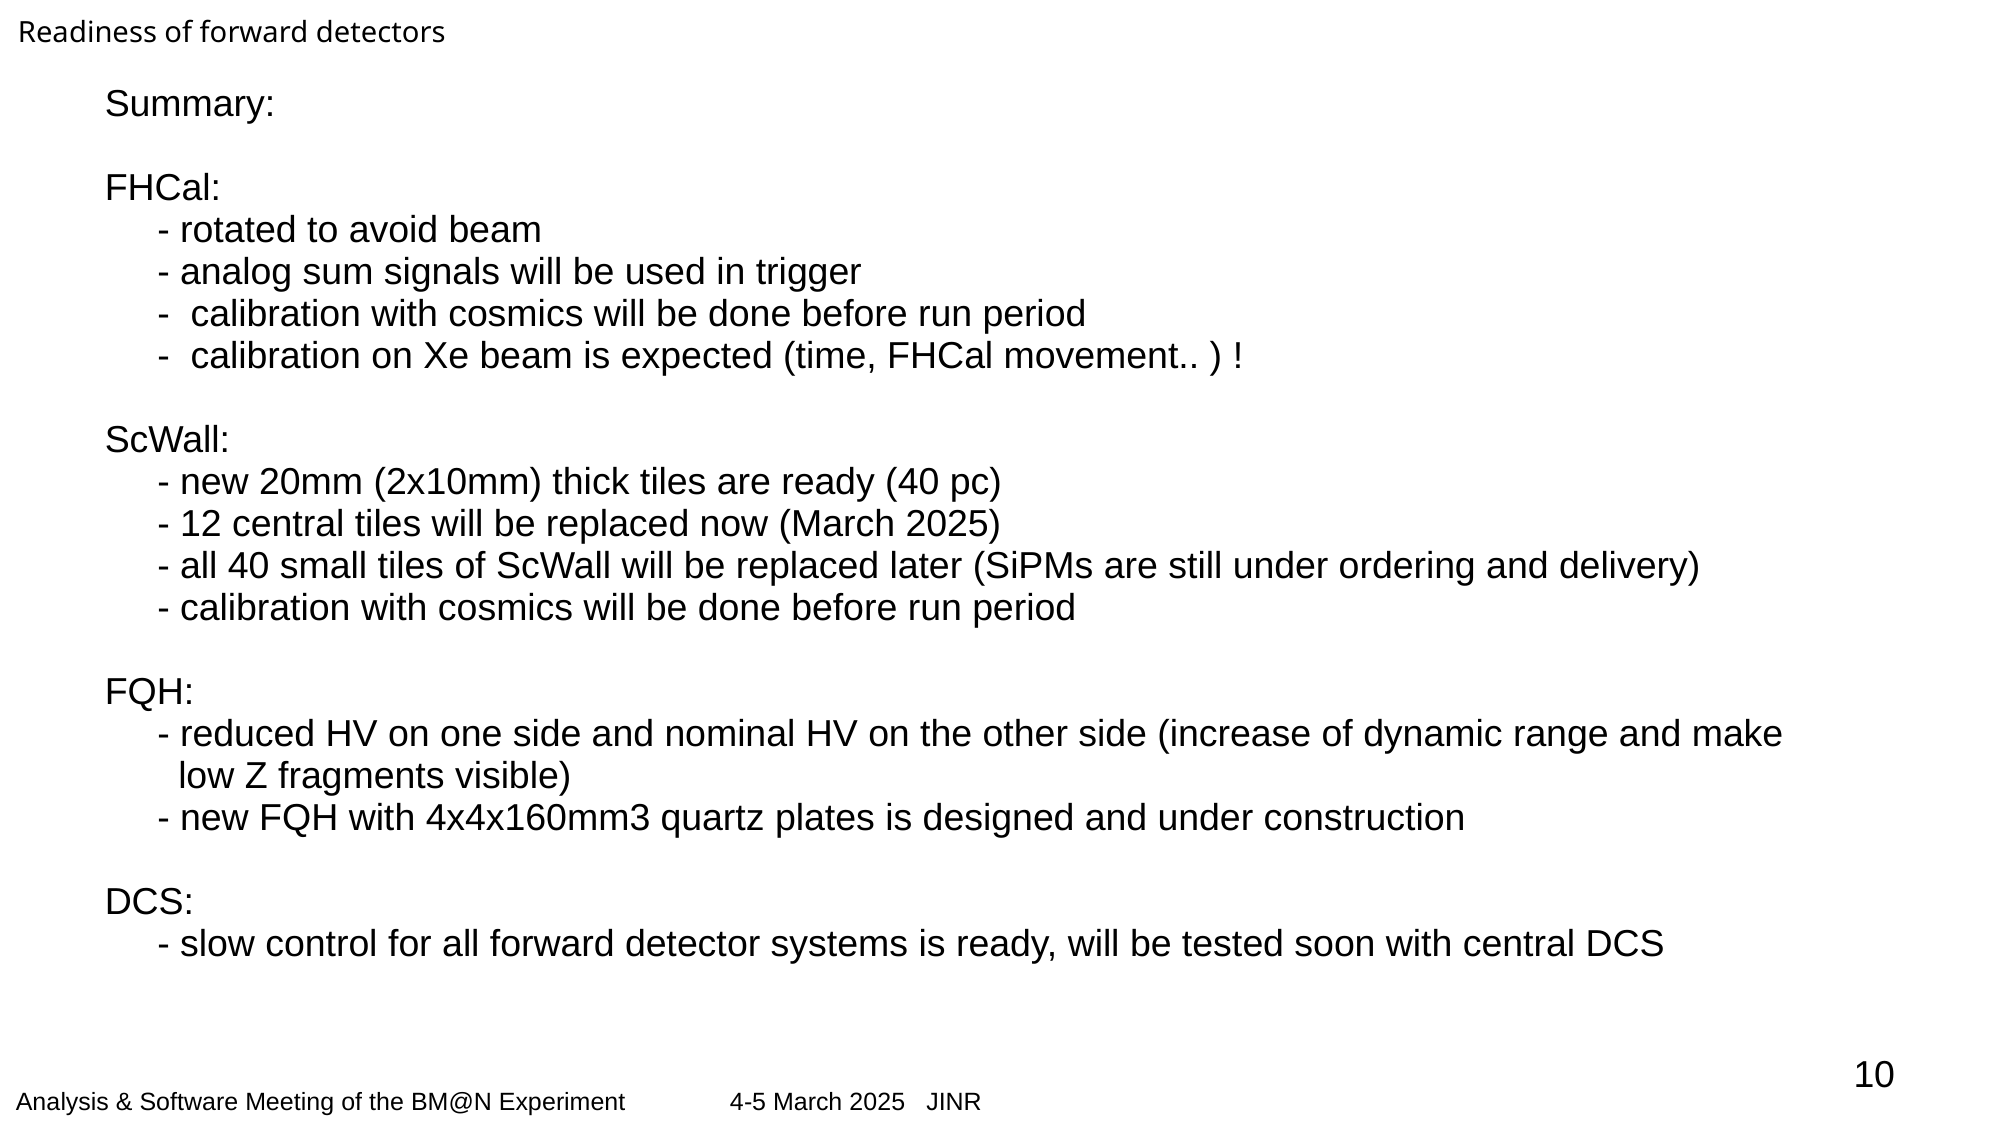

Readiness of forward detectors
Summary:
FHCal:
 - rotated to avoid beam
 - analog sum signals will be used in trigger
 - calibration with cosmics will be done before run period
 - calibration on Xe beam is expected (time, FHCal movement.. ) !
ScWall:
 - new 20mm (2x10mm) thick tiles are ready (40 pc)
 - 12 central tiles will be replaced now (March 2025)
 - all 40 small tiles of ScWall will be replaced later (SiPMs are still under ordering and delivery)
 - calibration with cosmics will be done before run period
FQH:
 - reduced HV on one side and nominal HV on the other side (increase of dynamic range and make
 low Z fragments visible)
 - new FQH with 4x4x160mm3 quartz plates is designed and under construction
DCS:
 - slow control for all forward detector systems is ready, will be tested soon with central DCS
Analysis & Software Meeting of the BM@N Experiment 4-5 March 2025 JINR